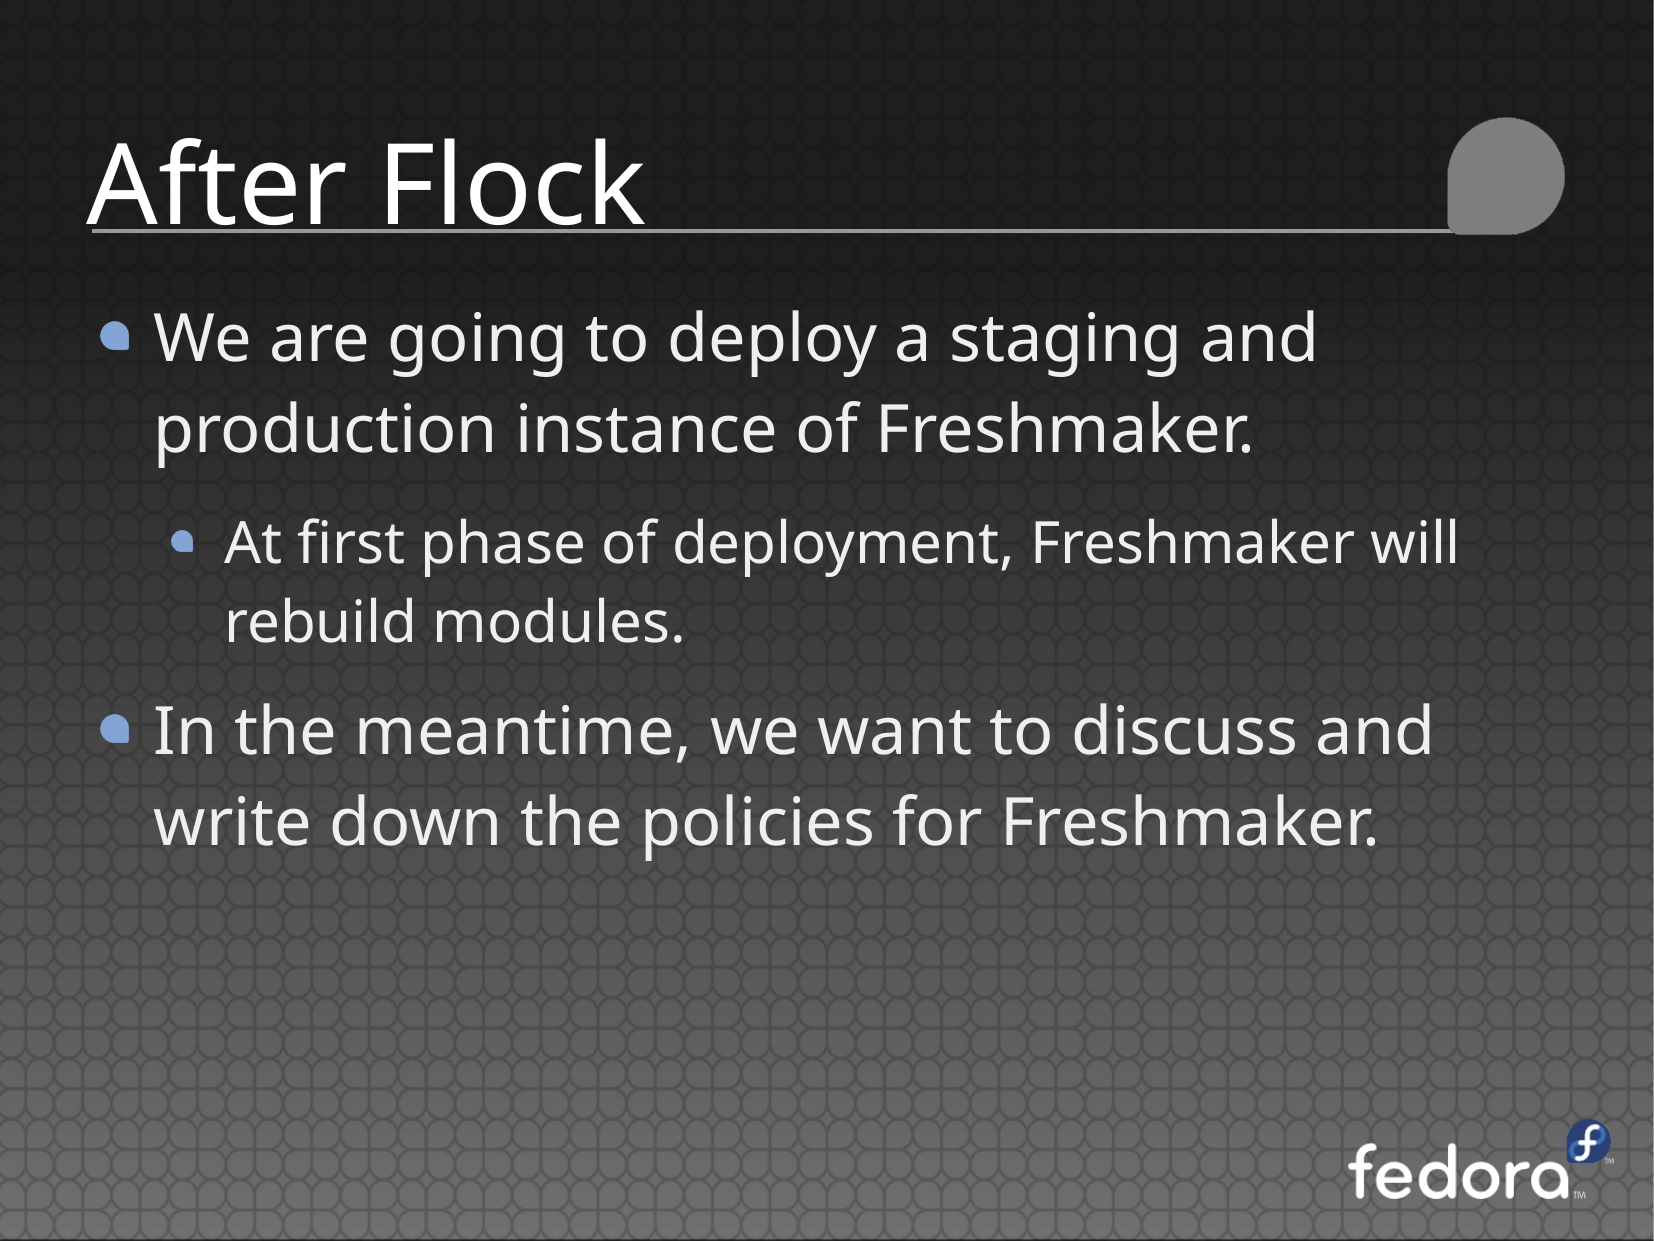

# After Flock
We are going to deploy a staging and production instance of Freshmaker.
At first phase of deployment, Freshmaker will rebuild modules.
In the meantime, we want to discuss and write down the policies for Freshmaker.